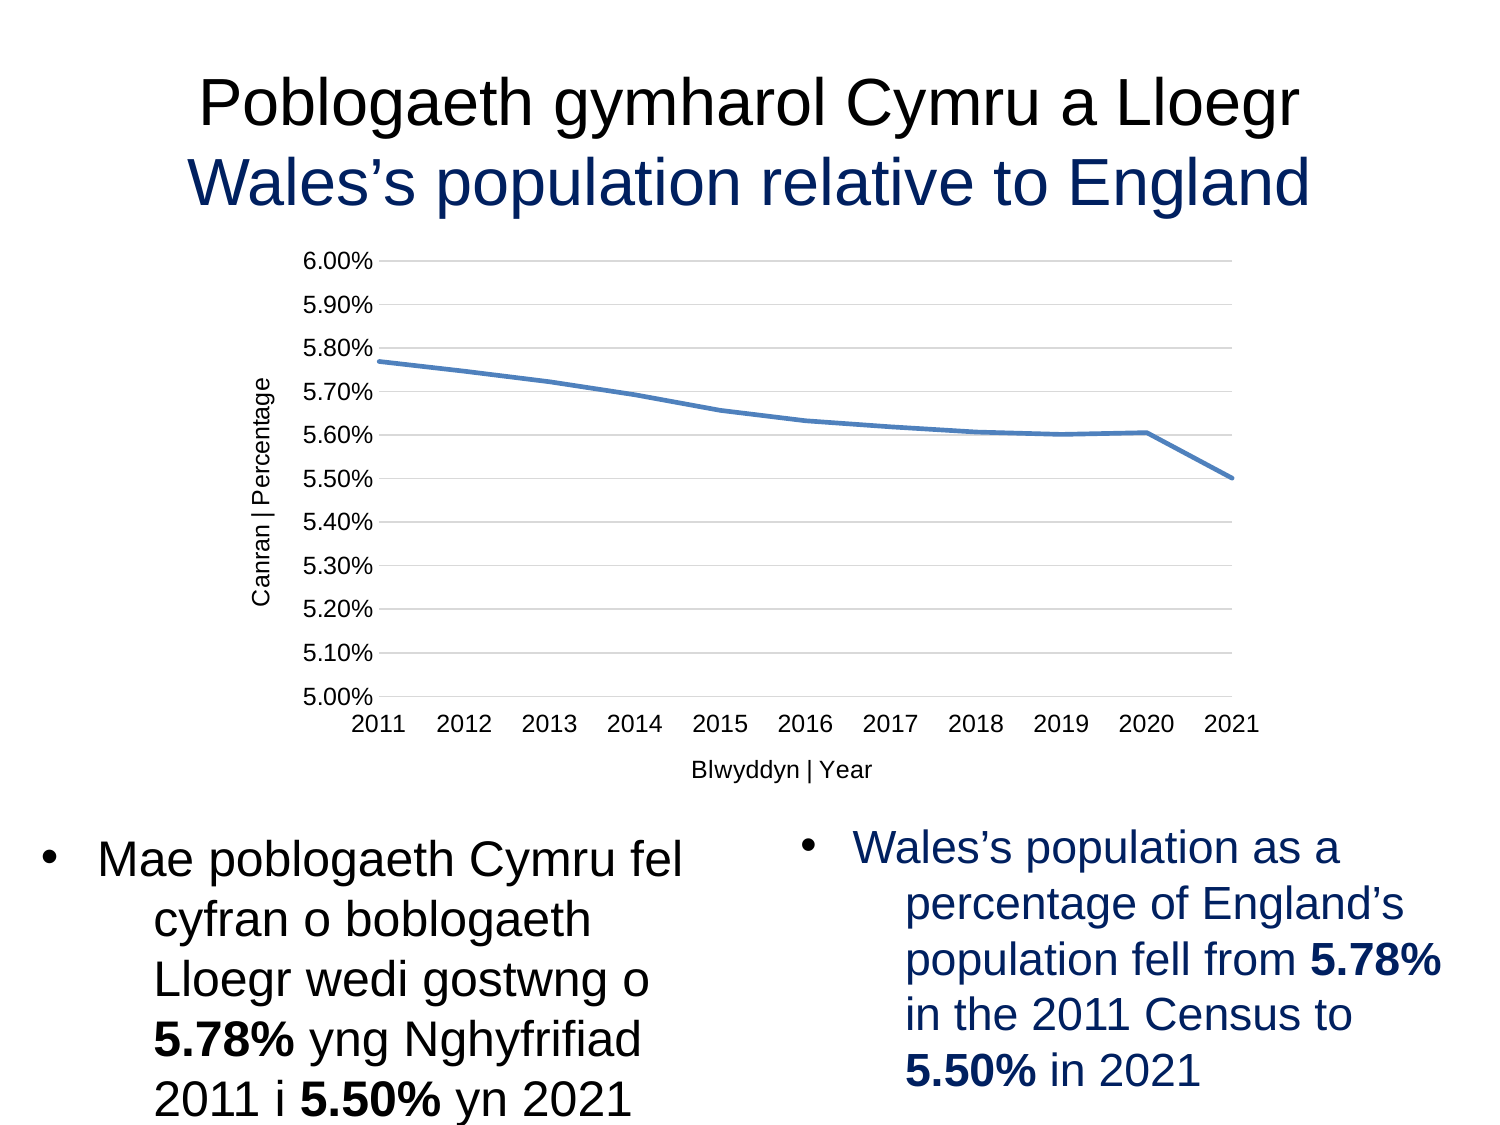

Poblogaeth gymharol Cymru a Lloegr
Wales’s population relative to England
### Chart
| Category | Series1 |
|---|---|
| 2011 | 0.0576908592431911 |
| 2012 | 0.0574665801767311 |
| 2013 | 0.057223692955456 |
| 2014 | 0.0569255071193705 |
| 2015 | 0.0565670614733975 |
| 2016 | 0.0563290578109253 |
| 2017 | 0.0561890275695171 |
| 2018 | 0.0560692567688273 |
| 2019 | 0.0560147103238759 |
| 2020 | 0.0560565870910699 |
| 2021 | 0.0550099309963923 |Wales’s population as a percentage of England’s population fell from 5.78% in the 2011 Census to 5.50% in 2021
# Mae poblogaeth Cymru fel cyfran o boblogaeth Lloegr wedi gostwng o 5.78% yng Nghyfrifiad 2011 i 5.50% yn 2021